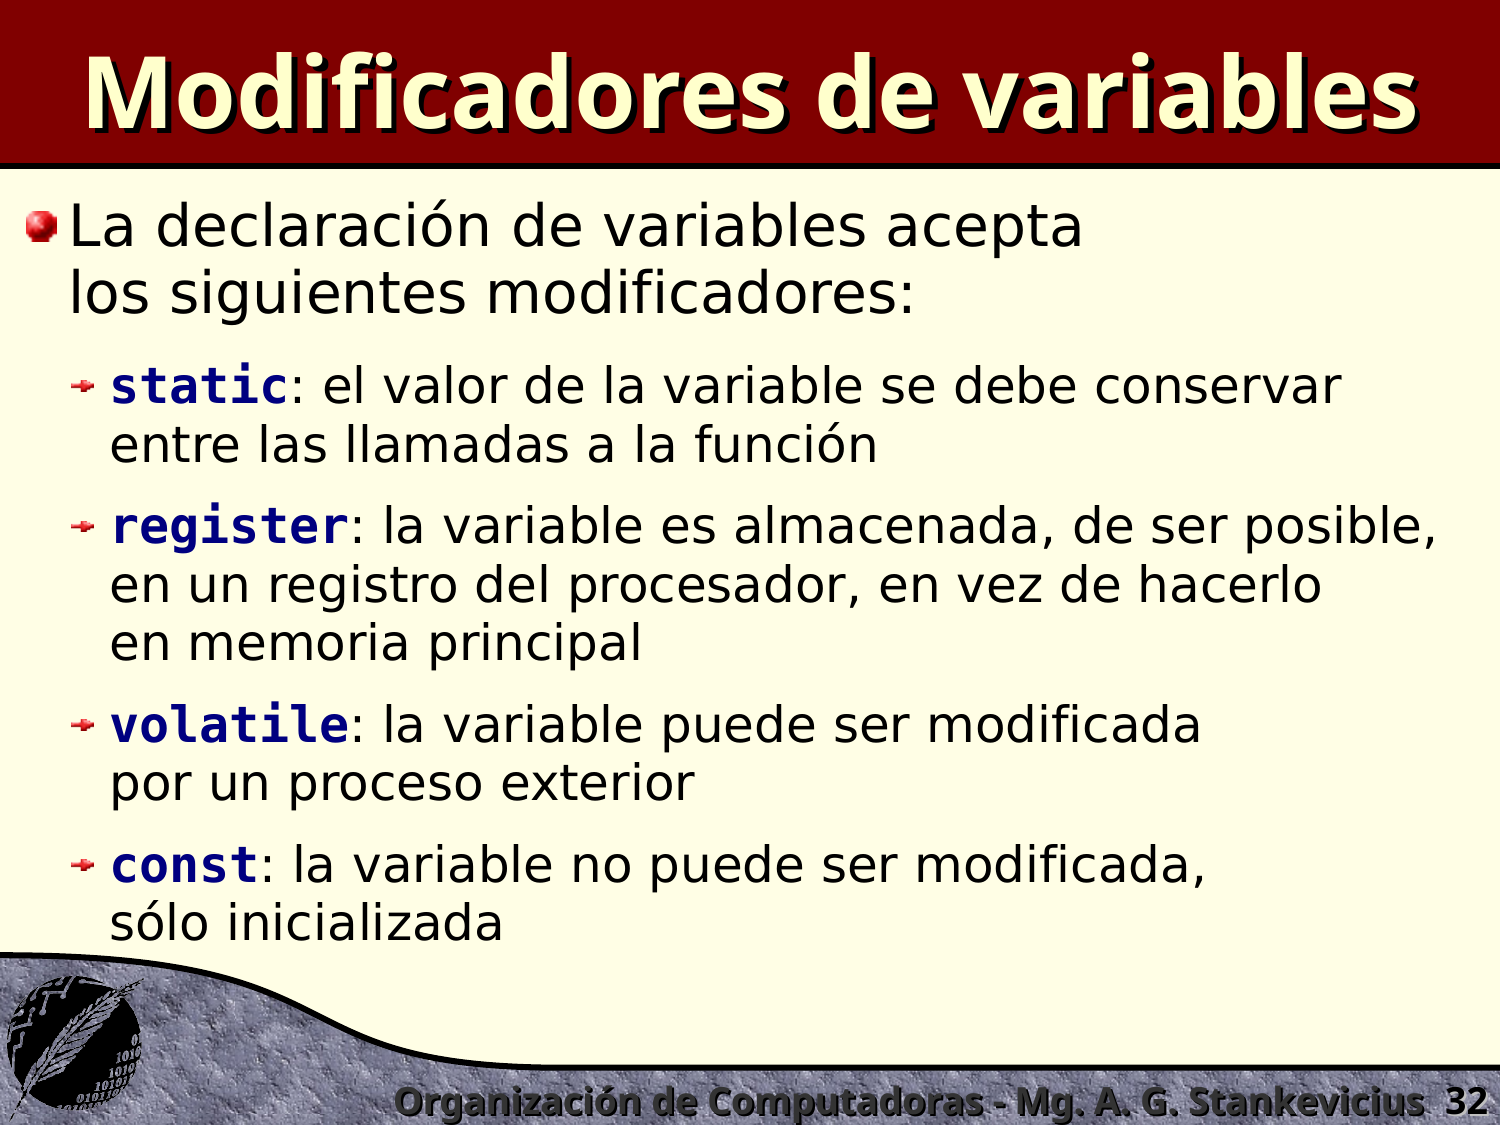

# Modificadores de variables
La declaración de variables acepta
los siguientes modificadores:
static: el valor de la variable se debe conservar entre las llamadas a la función
register: la variable es almacenada, de ser posible, en un registro del procesador, en vez de hacerlo
en memoria principal
volatile: la variable puede ser modificada
por un proceso exterior
const: la variable no puede ser modificada,
sólo inicializada
32